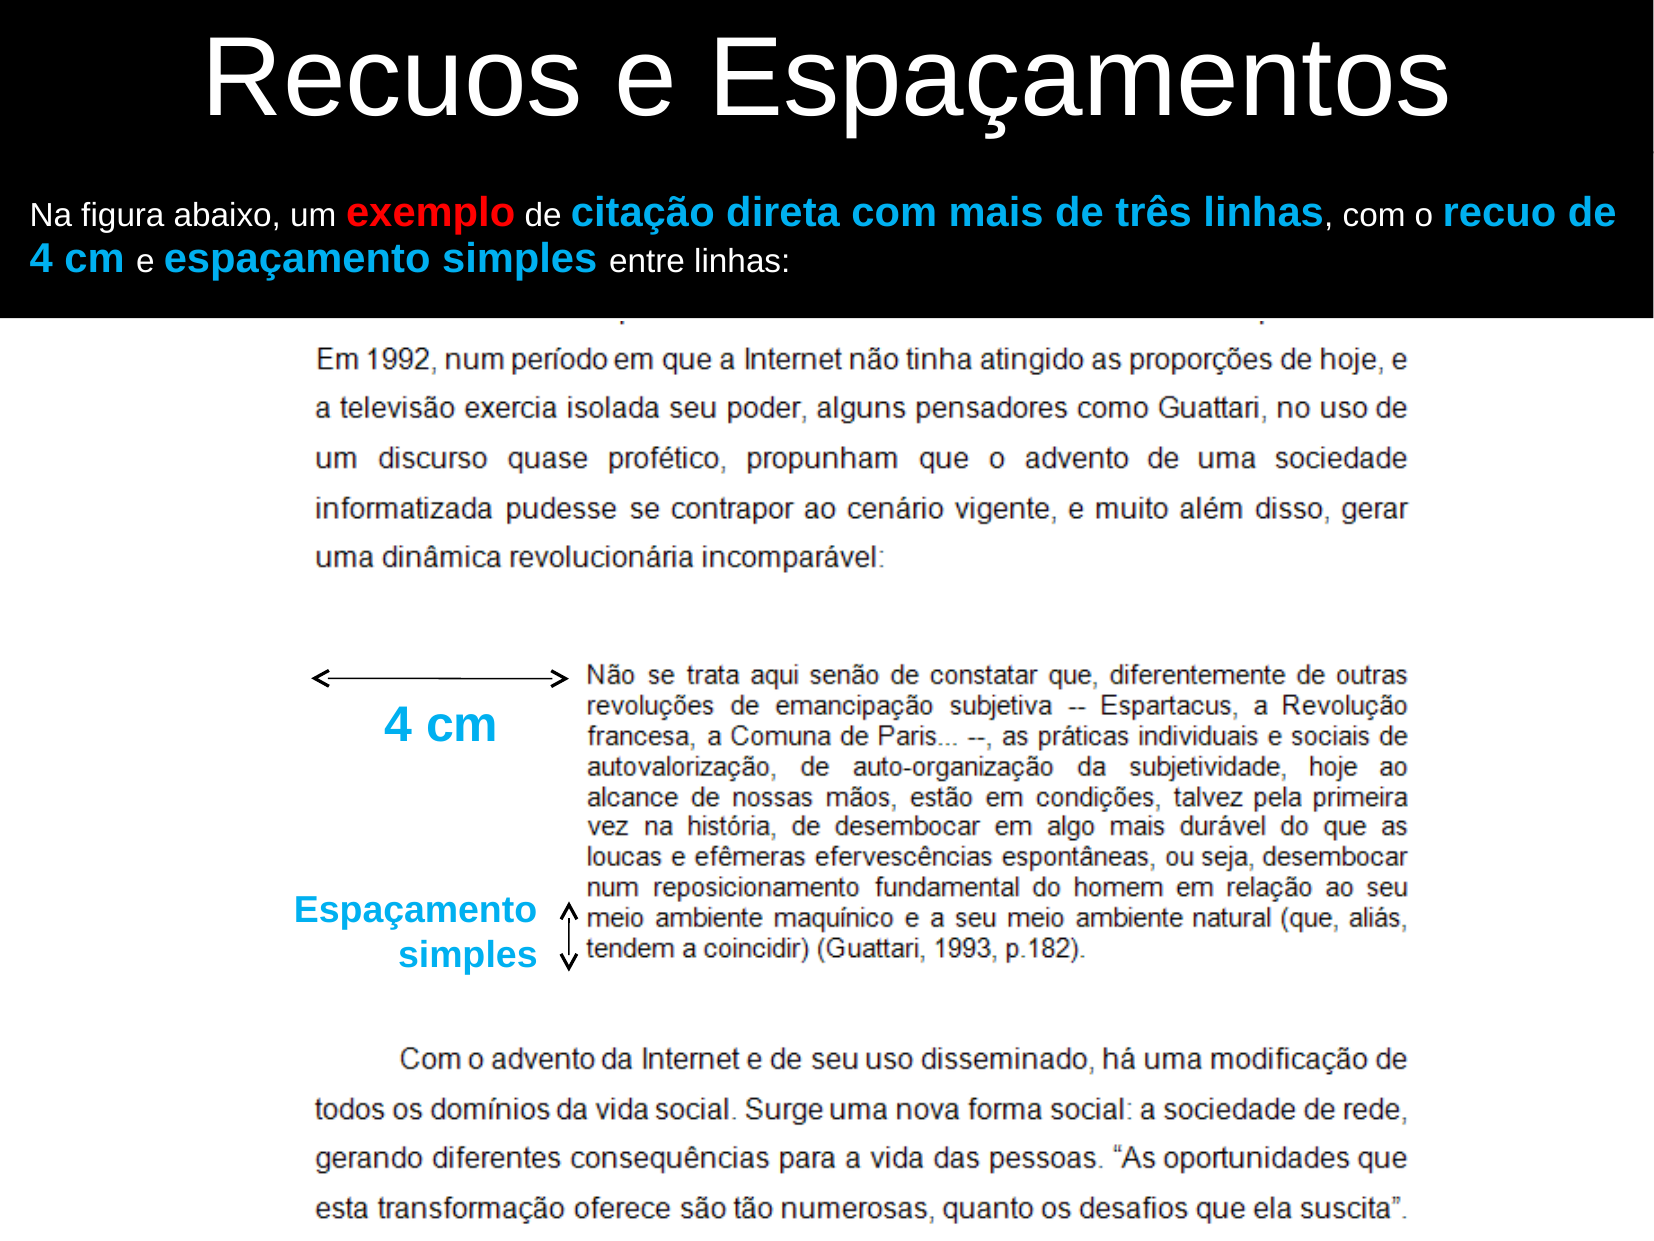

# Recuos e Espaçamentos
Na figura abaixo, um exemplo de citação direta com mais de três linhas, com o recuo de 4 cm e espaçamento simples entre linhas:
4 cm
Espaçamento
simples